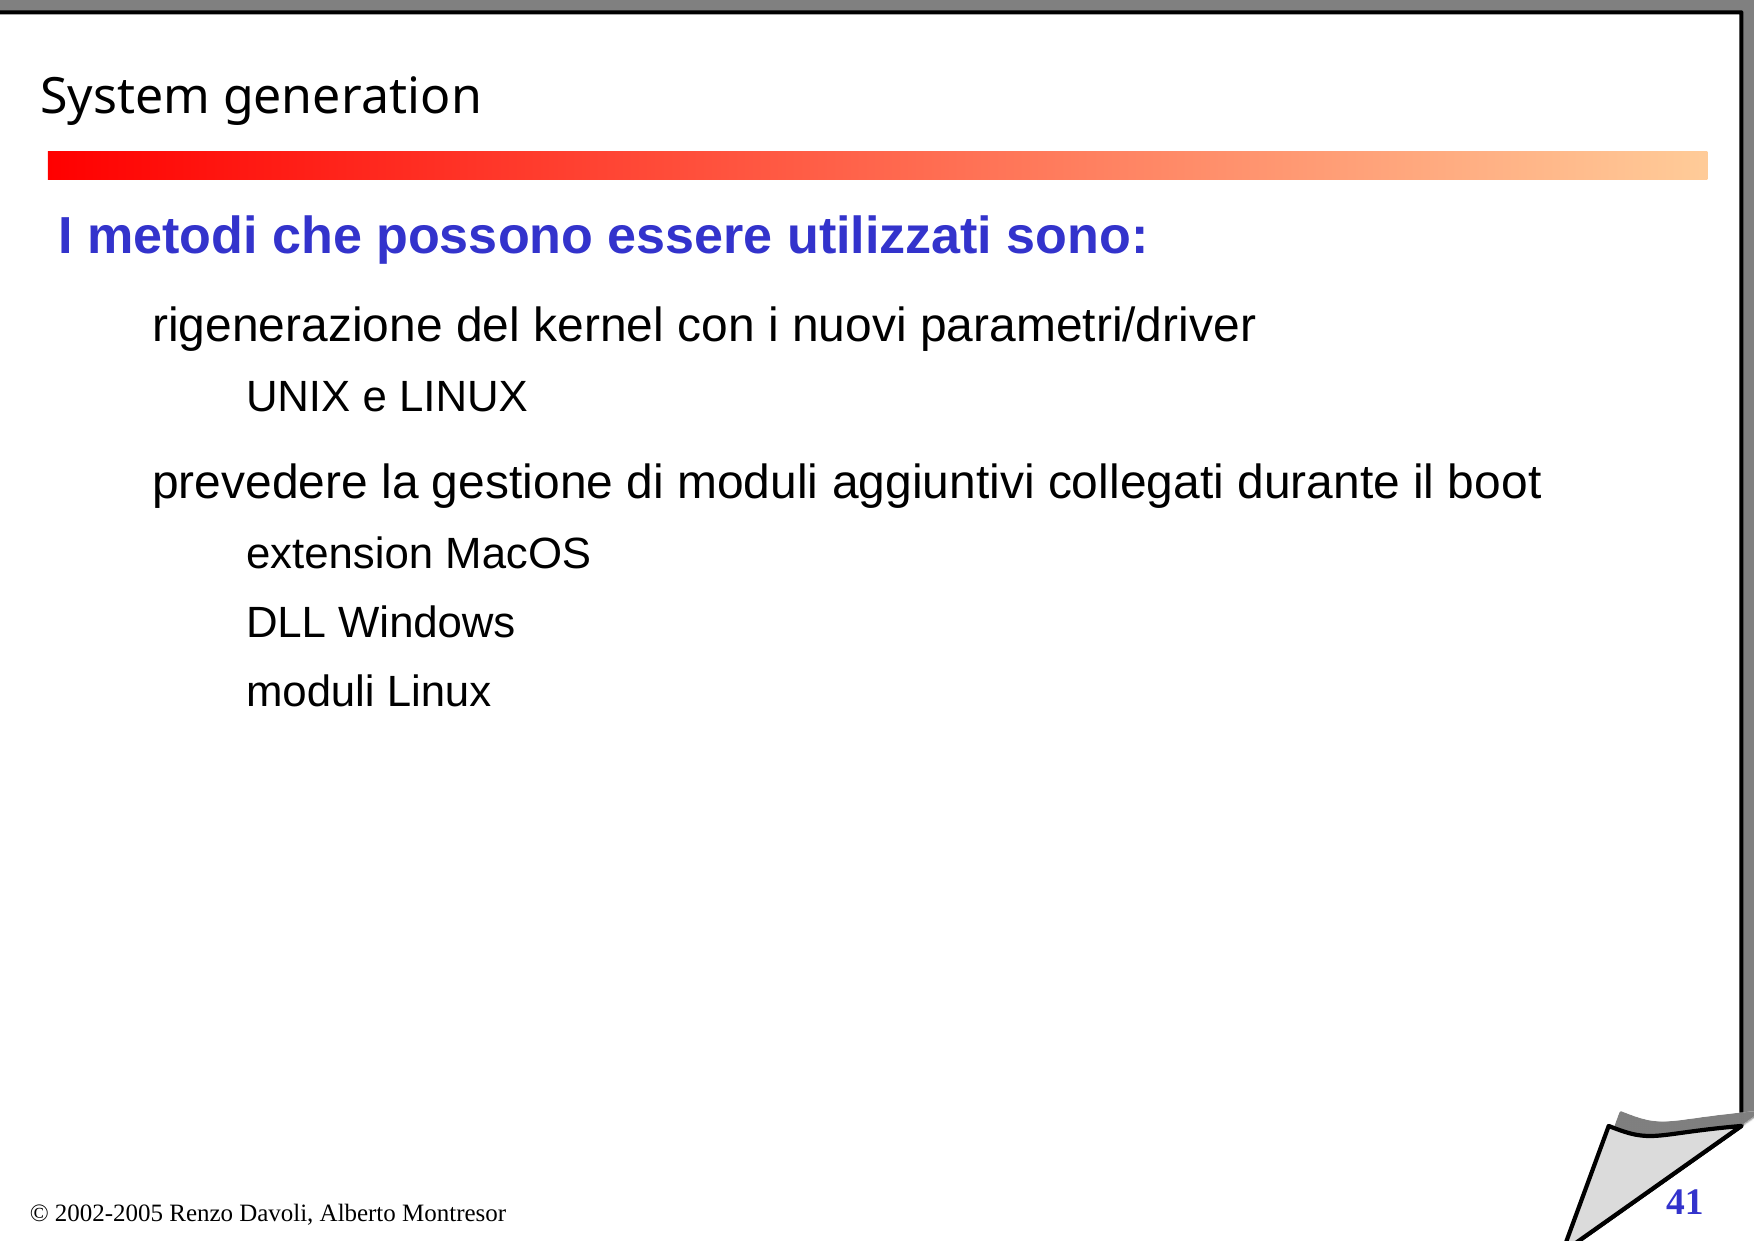

# System generation
I metodi che possono essere utilizzati sono:
rigenerazione del kernel con i nuovi parametri/driver
UNIX e LINUX
prevedere la gestione di moduli aggiuntivi collegati durante il boot
extension MacOS
DLL Windows
moduli Linux